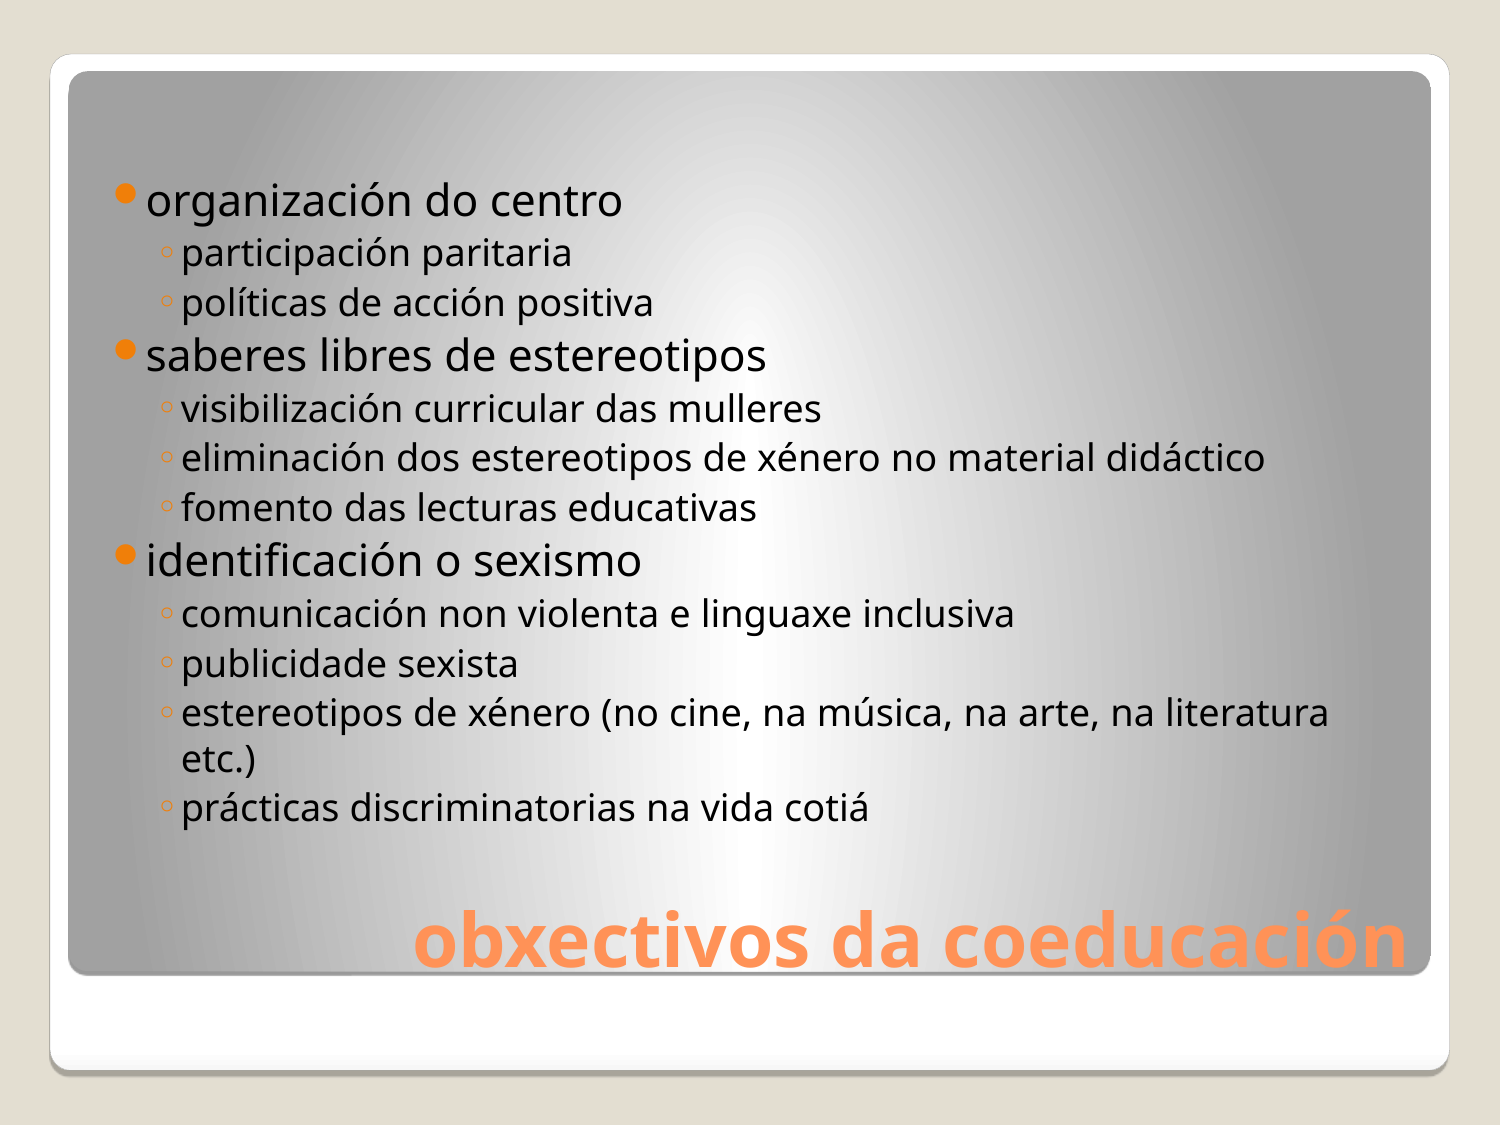

organización do centro
participación paritaria
políticas de acción positiva
saberes libres de estereotipos
visibilización curricular das mulleres
eliminación dos estereotipos de xénero no material didáctico
fomento das lecturas educativas
identificación o sexismo
comunicación non violenta e linguaxe inclusiva
publicidade sexista
estereotipos de xénero (no cine, na música, na arte, na literatura etc.)
prácticas discriminatorias na vida cotiá
# obxectivos da coeducación